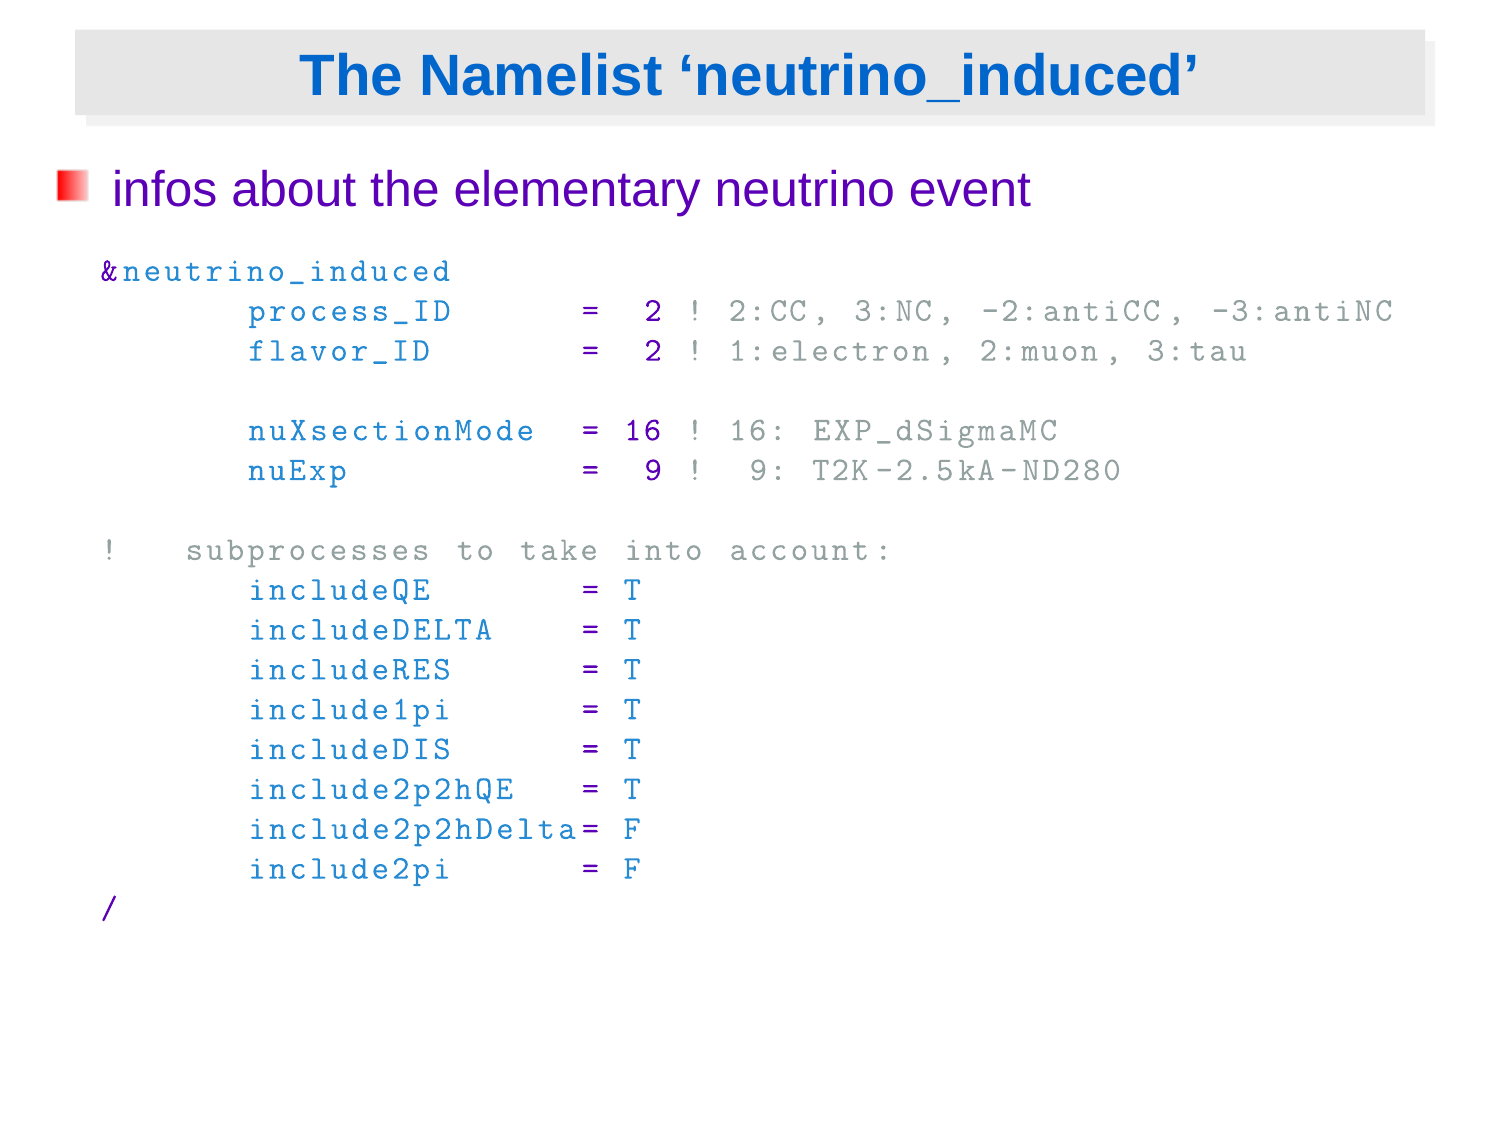

# The Namelist ‘neutrino_induced’
infos about the elementary neutrino event